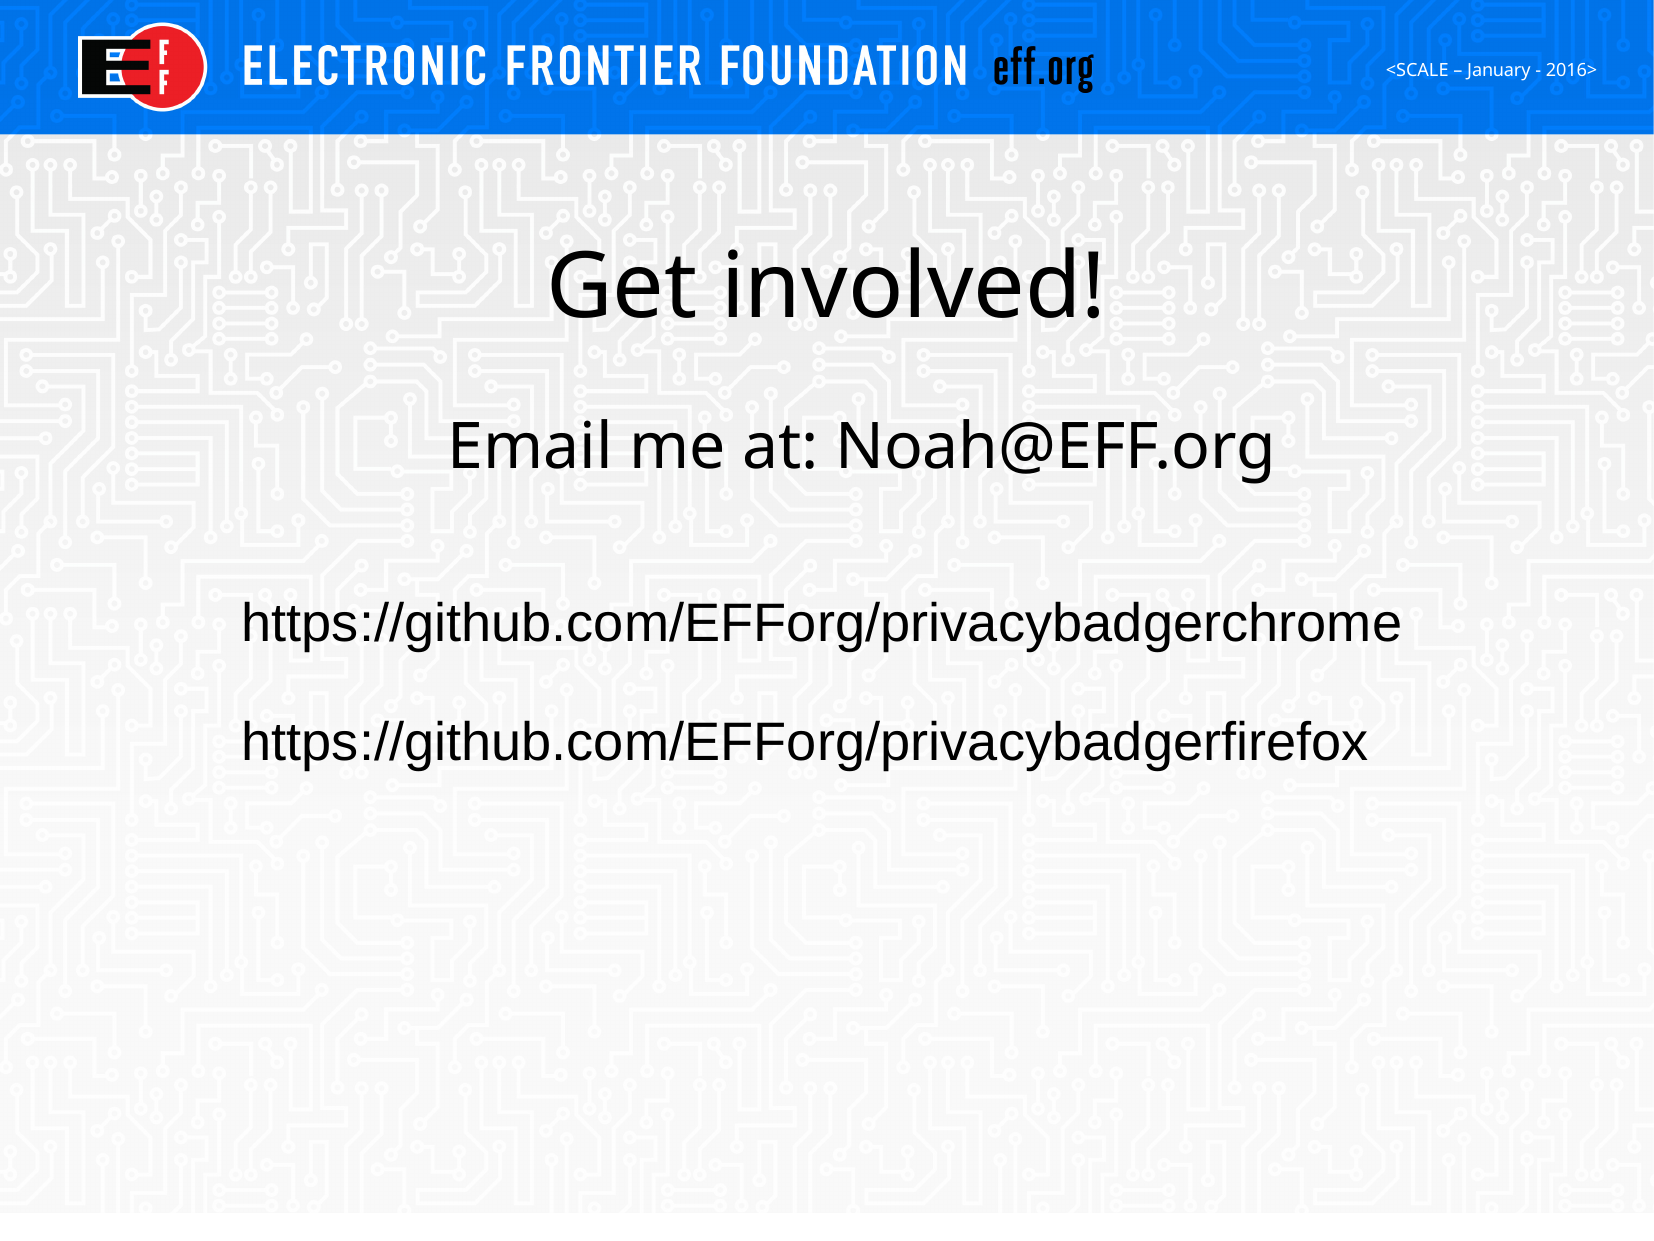

# Get involved!
Email me at: Noah@EFF.org
https://github.com/EFForg/privacybadgerchrome
https://github.com/EFForg/privacybadgerfirefox